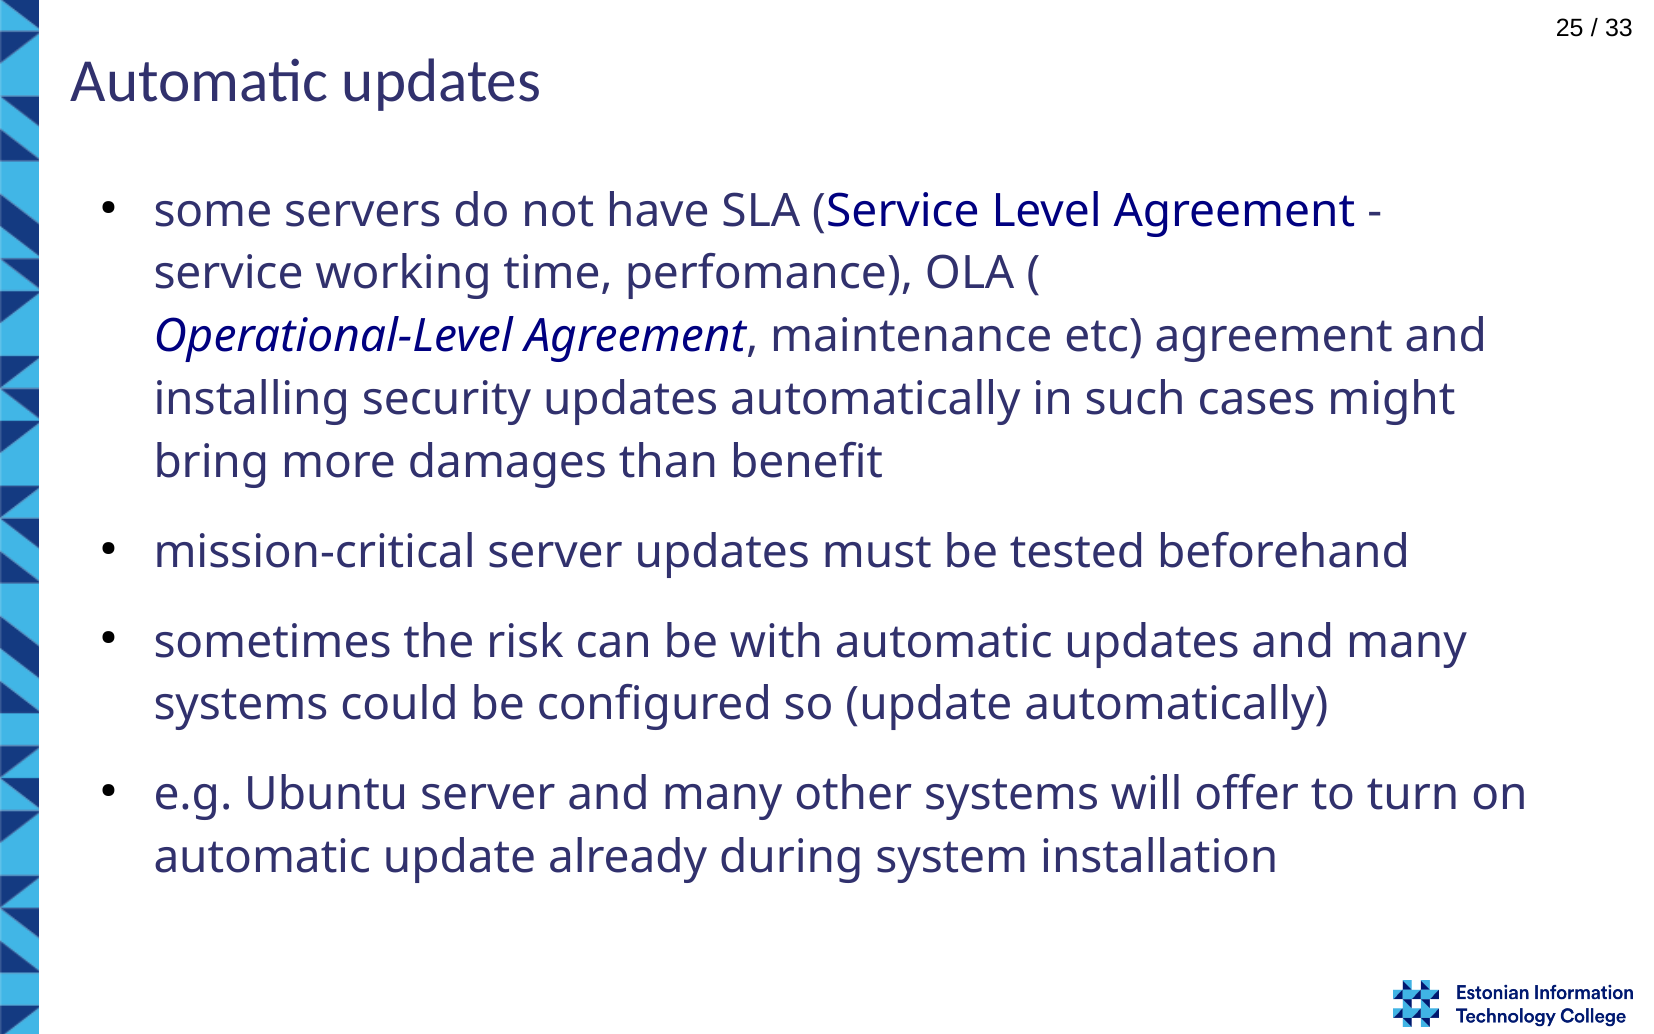

# Automatic updates
some servers do not have SLA (Service Level Agreement - service working time, perfomance), OLA (Operational-Level Agreement, maintenance etc) agreement and installing security updates automatically in such cases might bring more damages than benefit
mission-critical server updates must be tested beforehand
sometimes the risk can be with automatic updates and many systems could be configured so (update automatically)
e.g. Ubuntu server and many other systems will offer to turn on automatic update already during system installation